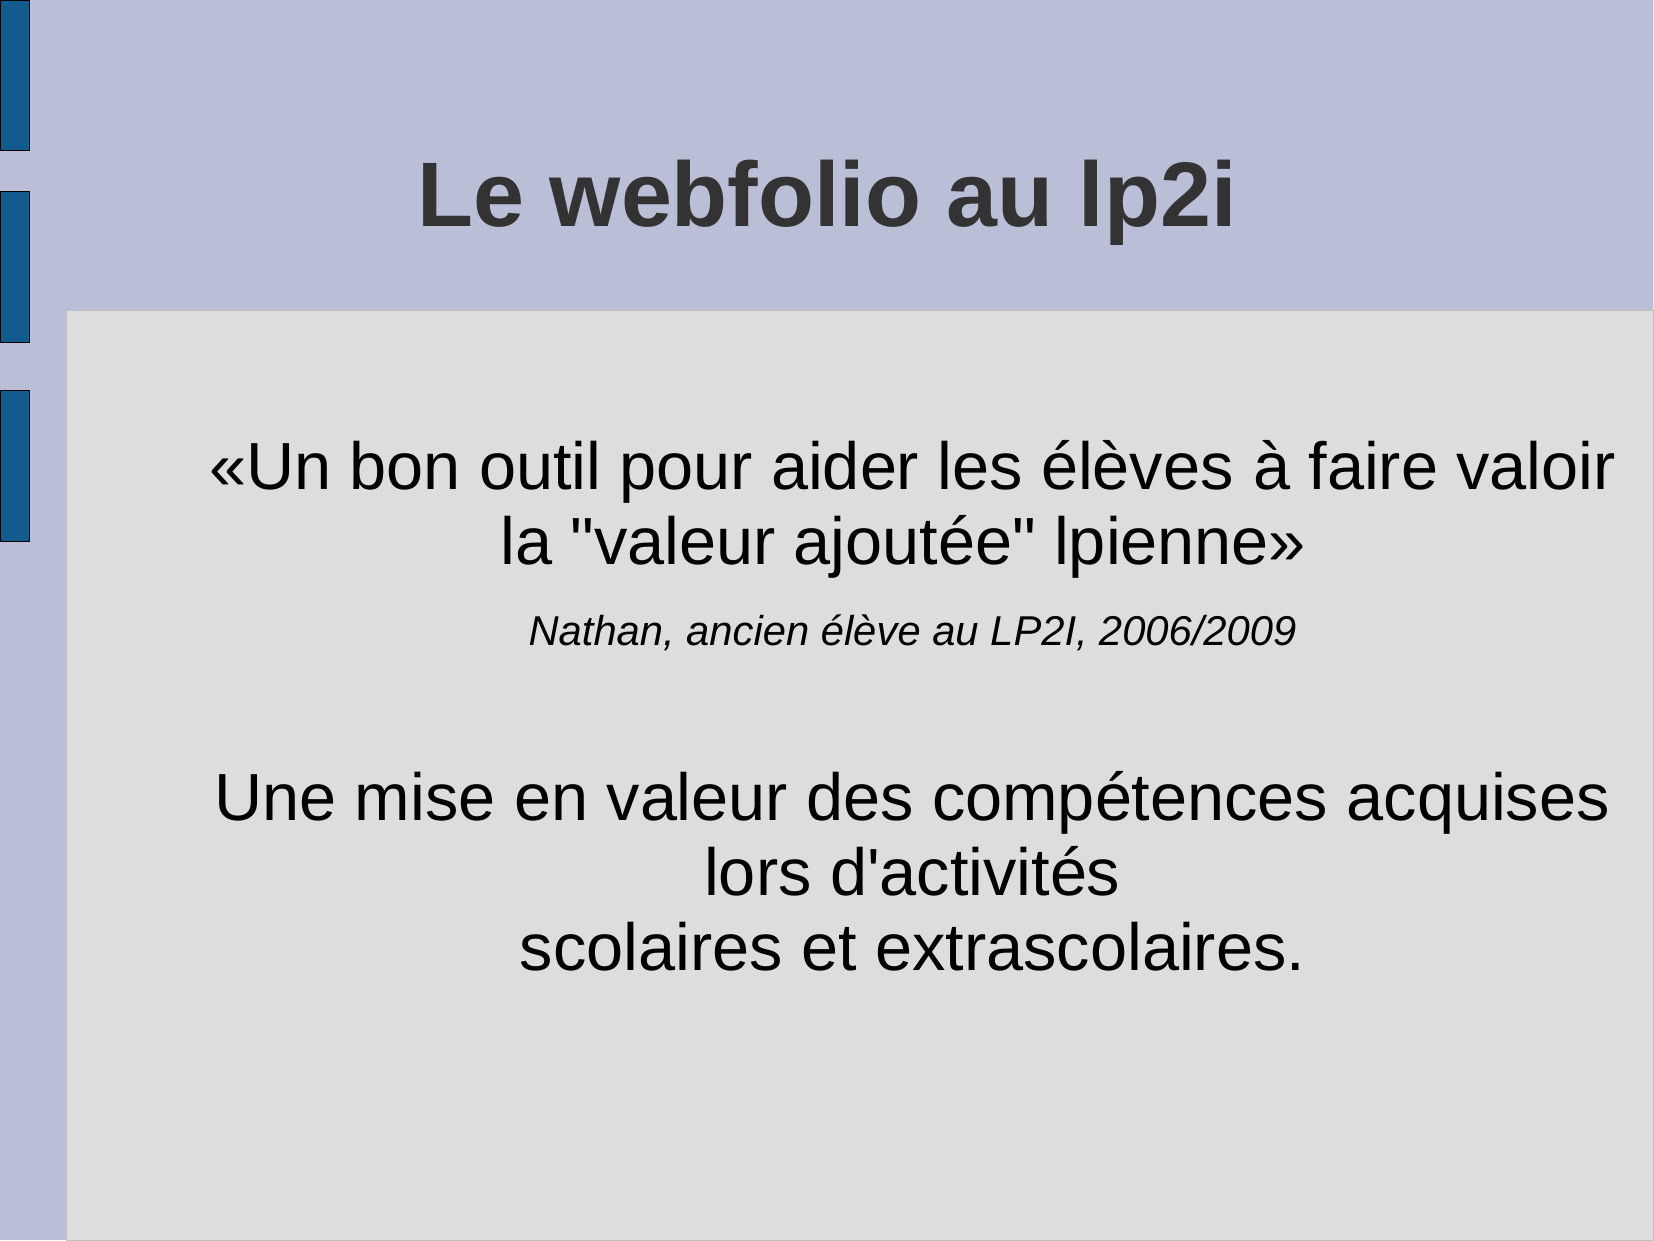

# Le webfolio au lp2i
«Un bon outil pour aider les élèves à faire valoir la "valeur ajoutée" lpienne»
Nathan, ancien élève au LP2I, 2006/2009
Une mise en valeur des compétences acquises lors d'activités
scolaires et extrascolaires.